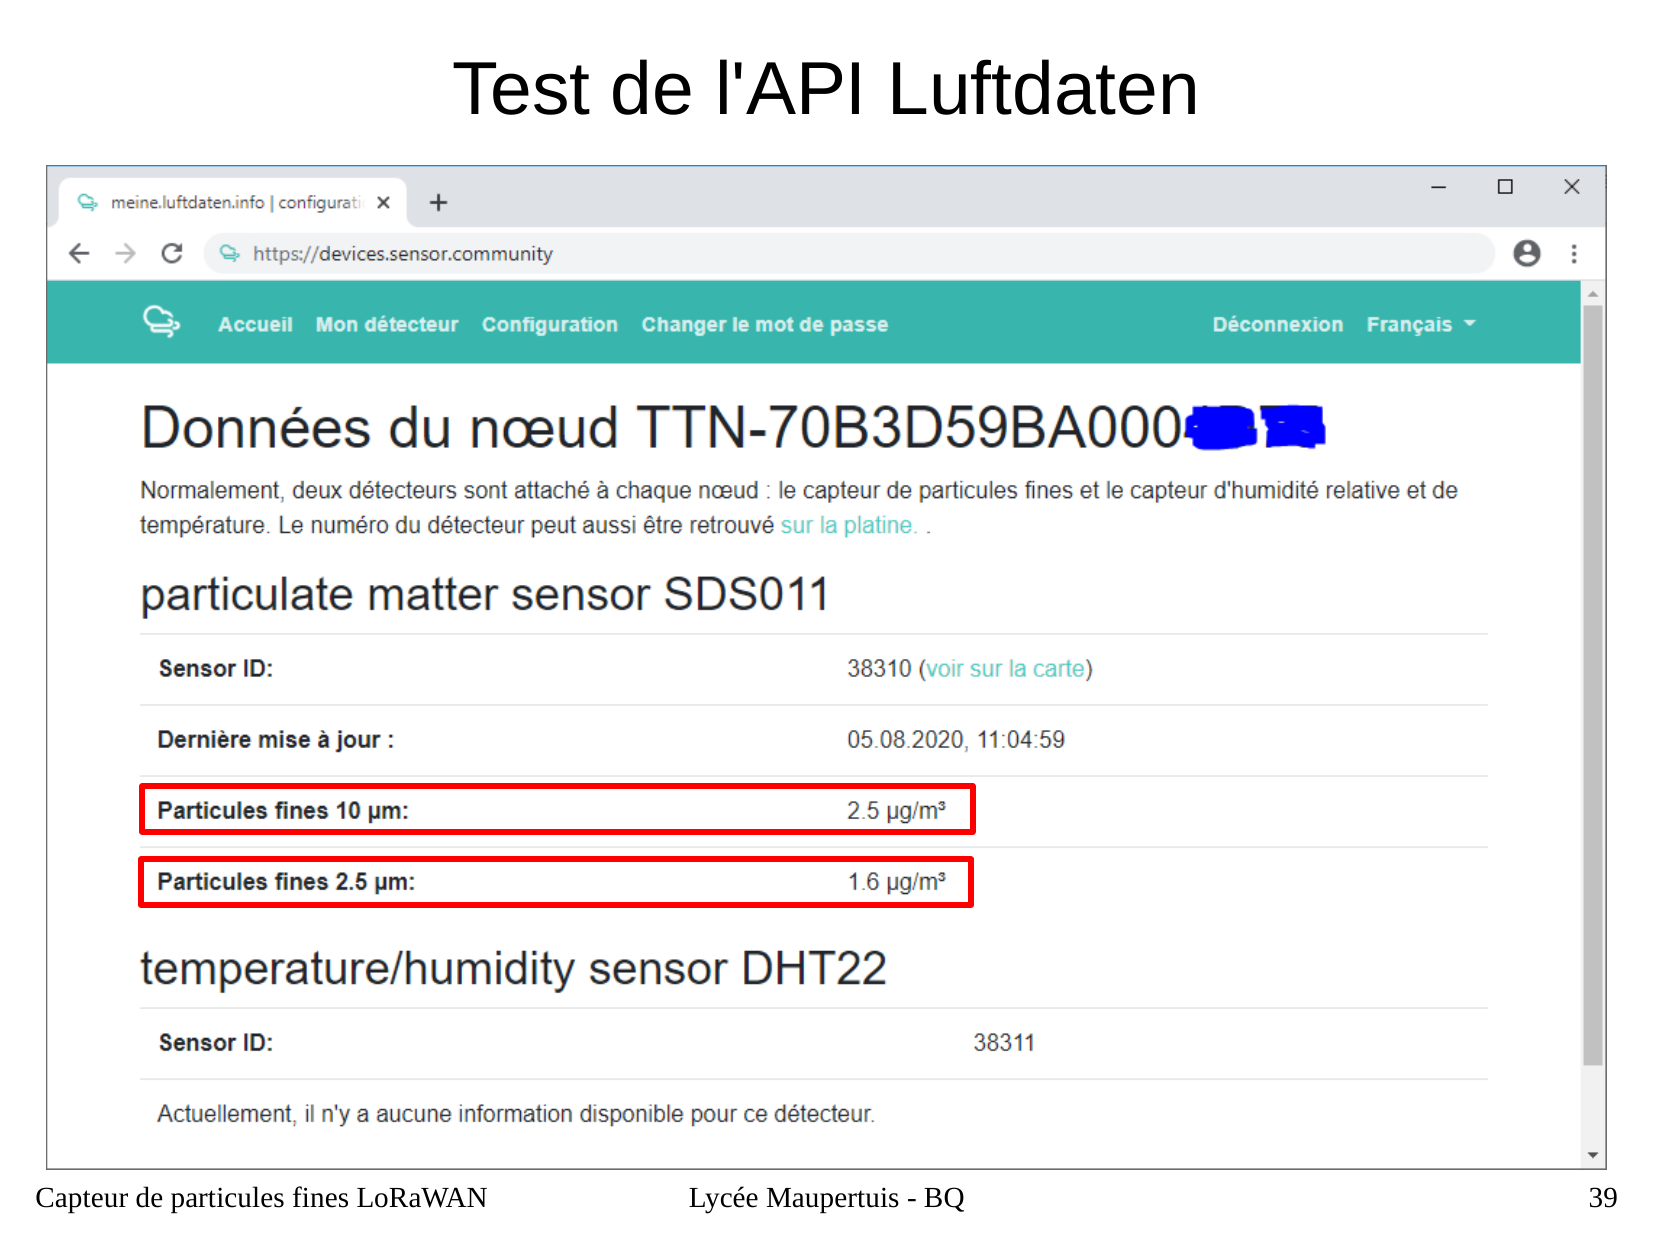

# Test de l'API Luftdaten
Capteur de particules fines LoRaWAN
Lycée Maupertuis - BQ
39